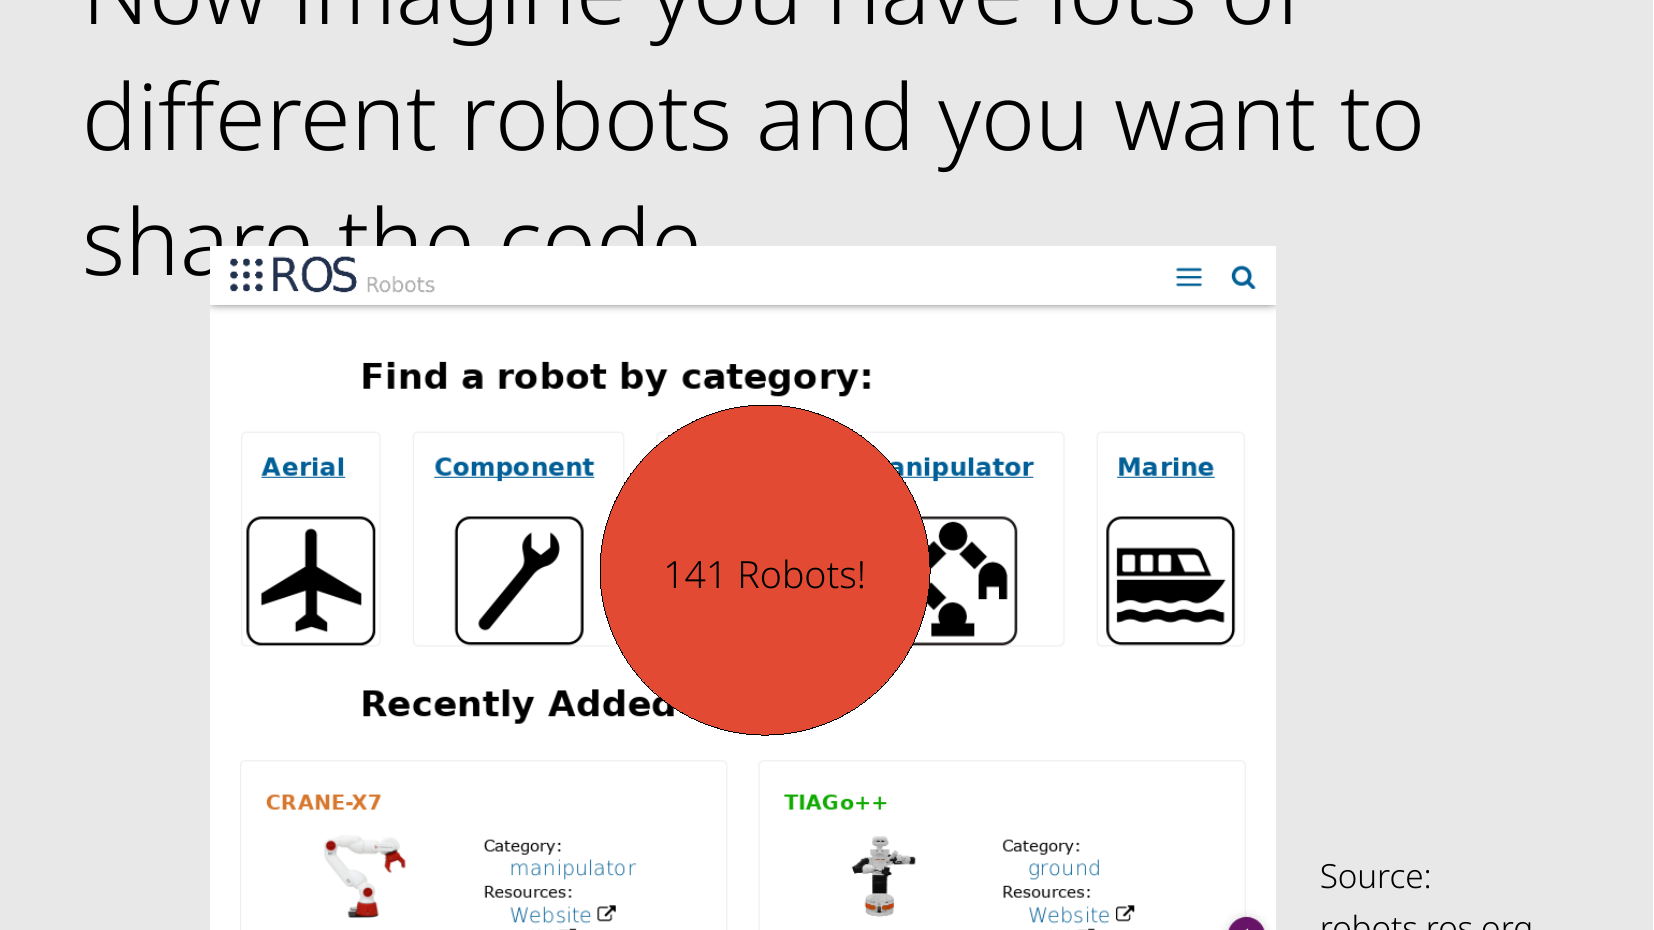

# Now imagine you have lots of different robots and you want to share the code…
141 Robots!
Source: robots.ros.org